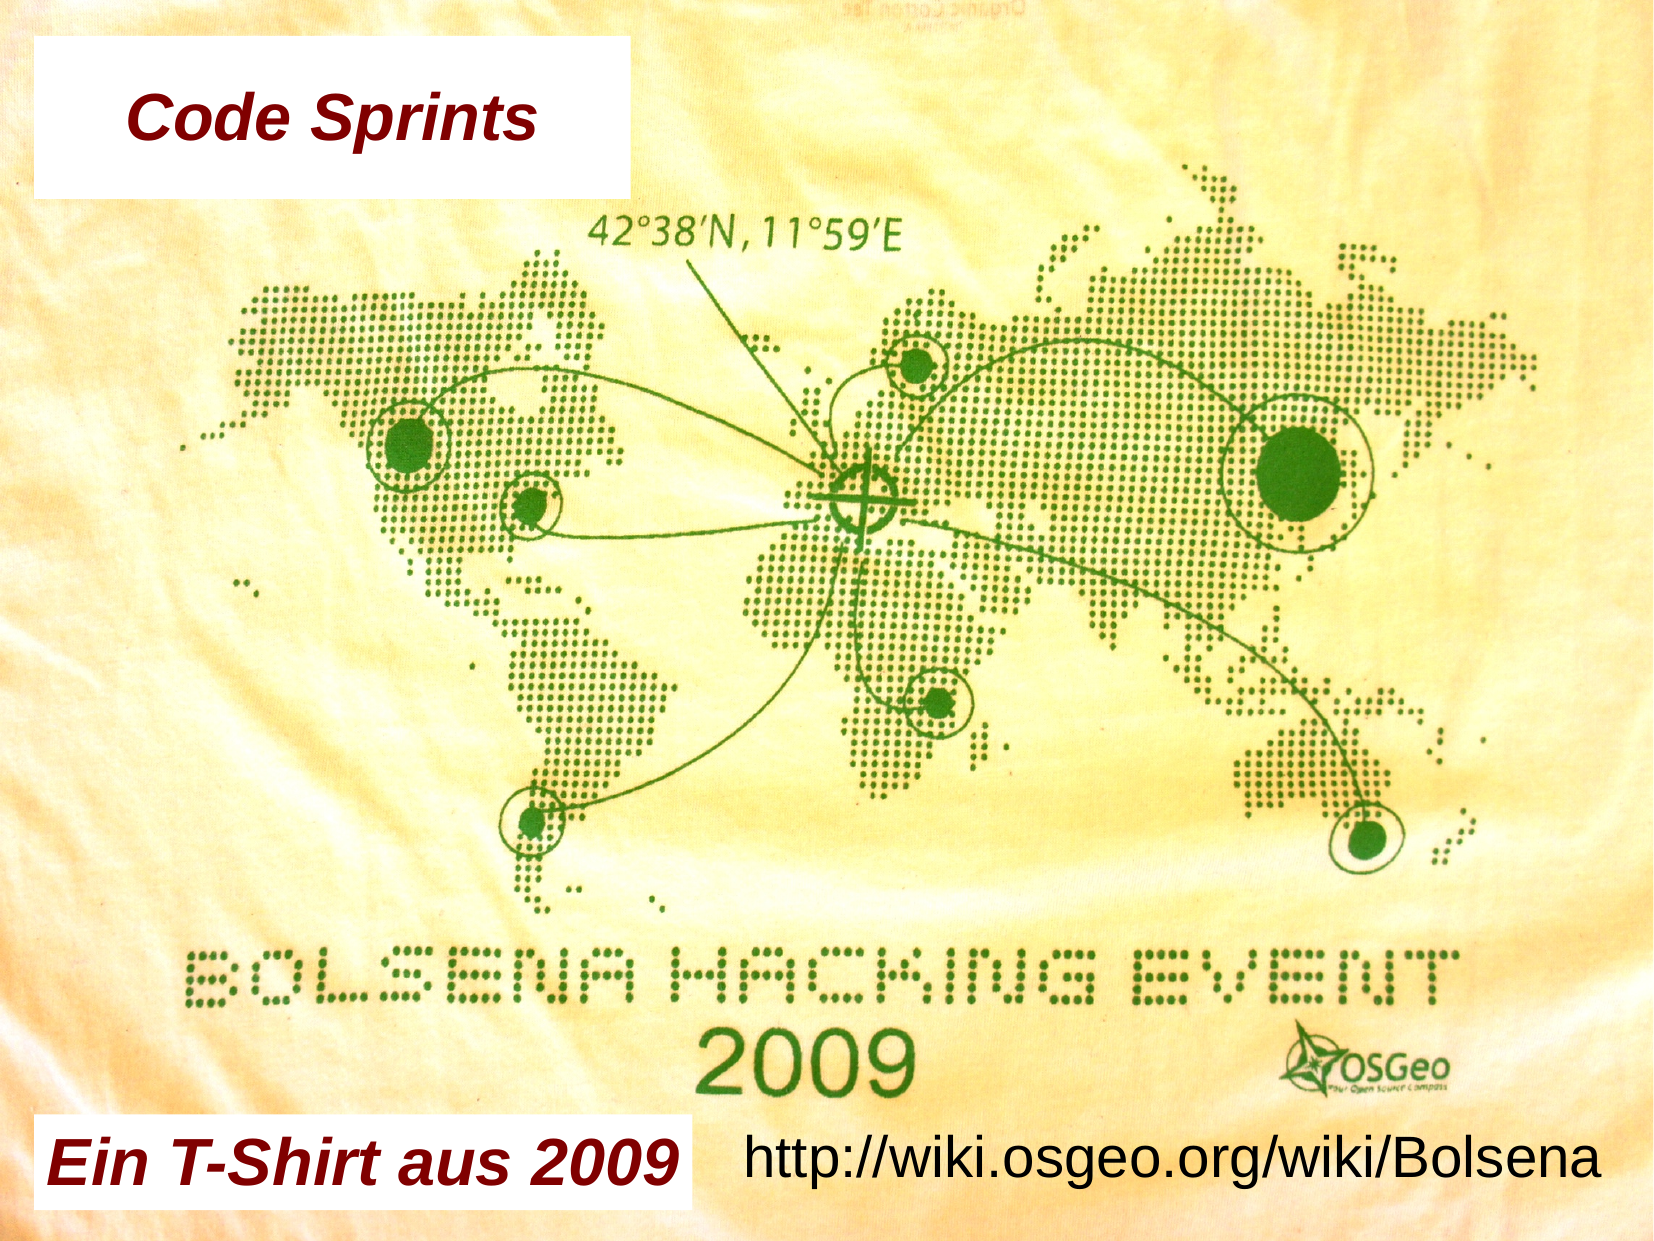

Code Sprints
Ein T-Shirt aus 2009
http://wiki.osgeo.org/wiki/Bolsena
FOSSGIS 2012 - Dessau
OSGeo - Professional Open Source
24